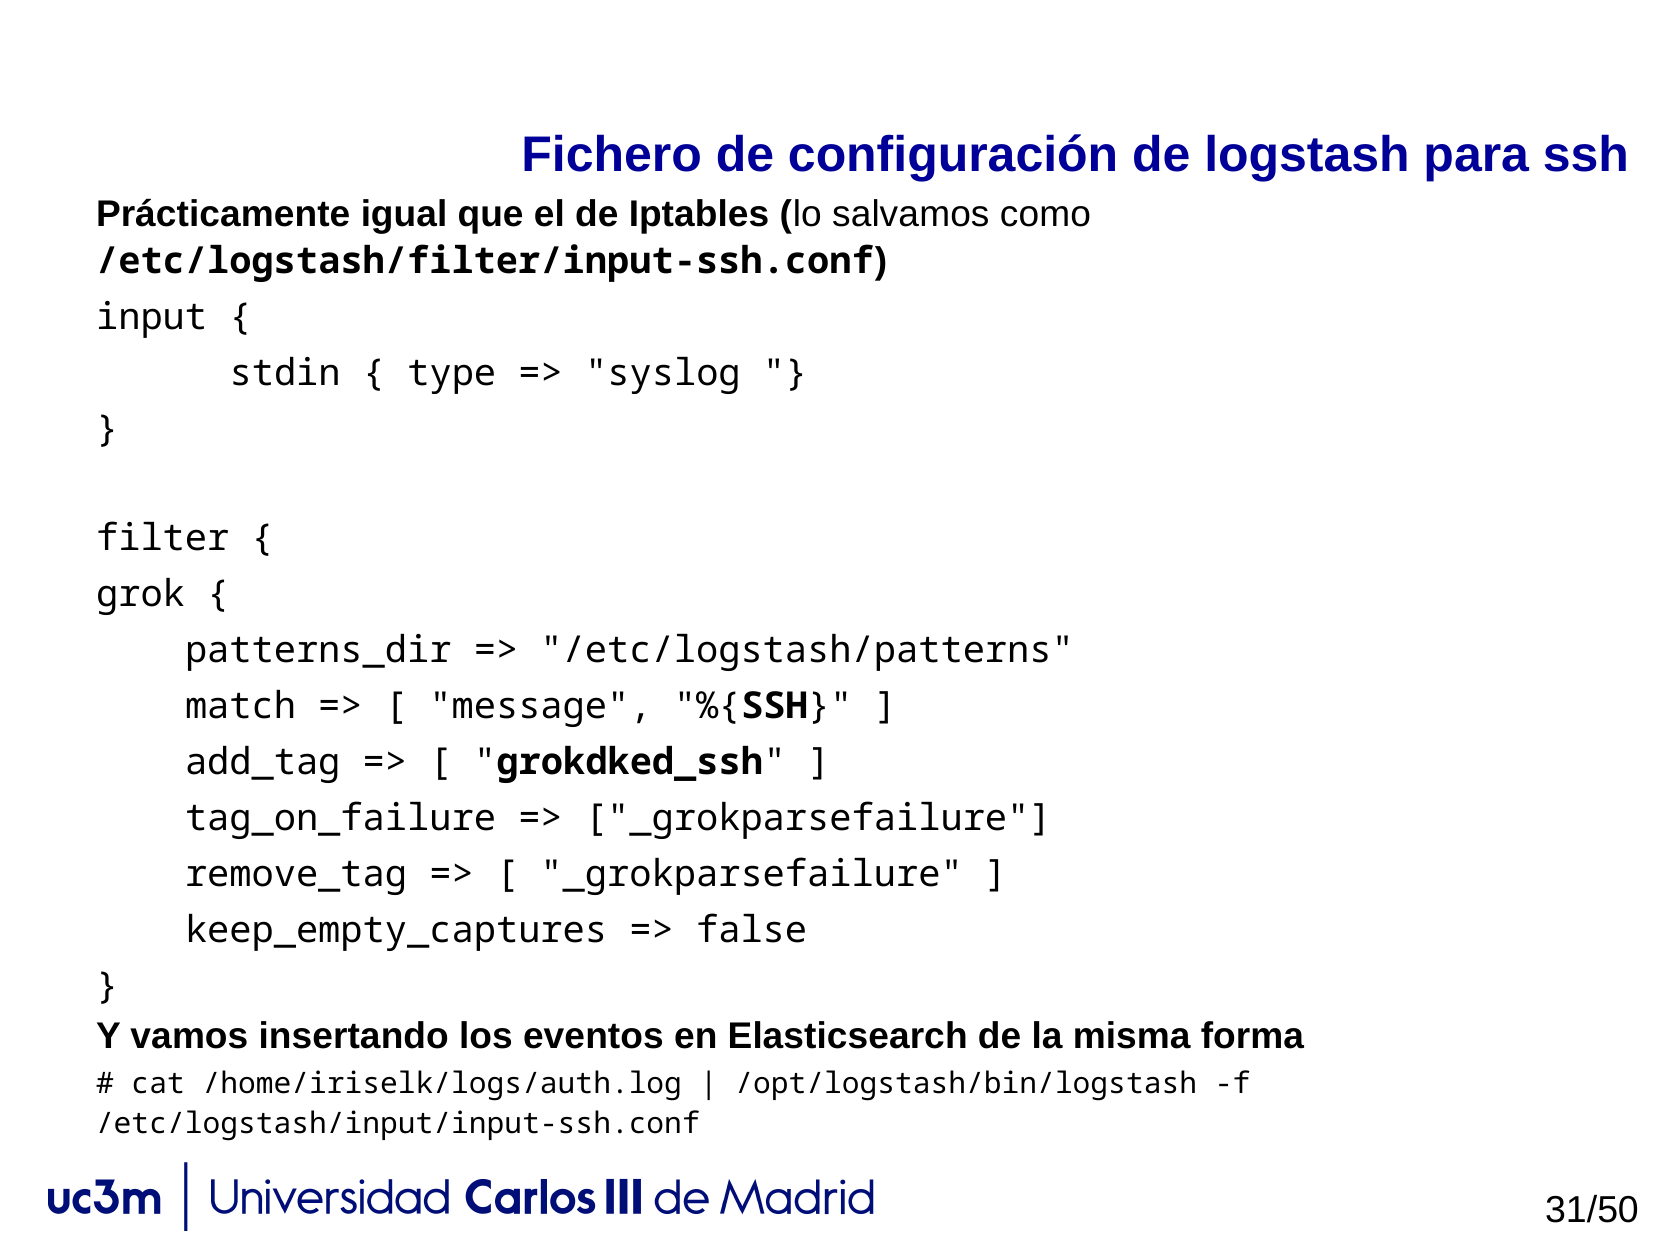

# Fichero de configuración de logstash para ssh
Prácticamente igual que el de Iptables (lo salvamos como /etc/logstash/filter/input-ssh.conf)
input {
 stdin { type => "syslog "}
}
filter {
grok {
 patterns_dir => "/etc/logstash/patterns"
 match => [ "message", "%{SSH}" ]
 add_tag => [ "grokdked_ssh" ]
 tag_on_failure => ["_grokparsefailure"]
 remove_tag => [ "_grokparsefailure" ]
 keep_empty_captures => false
}
Y vamos insertando los eventos en Elasticsearch de la misma forma
# cat /home/iriselk/logs/auth.log | /opt/logstash/bin/logstash -f /etc/logstash/input/input-ssh.conf